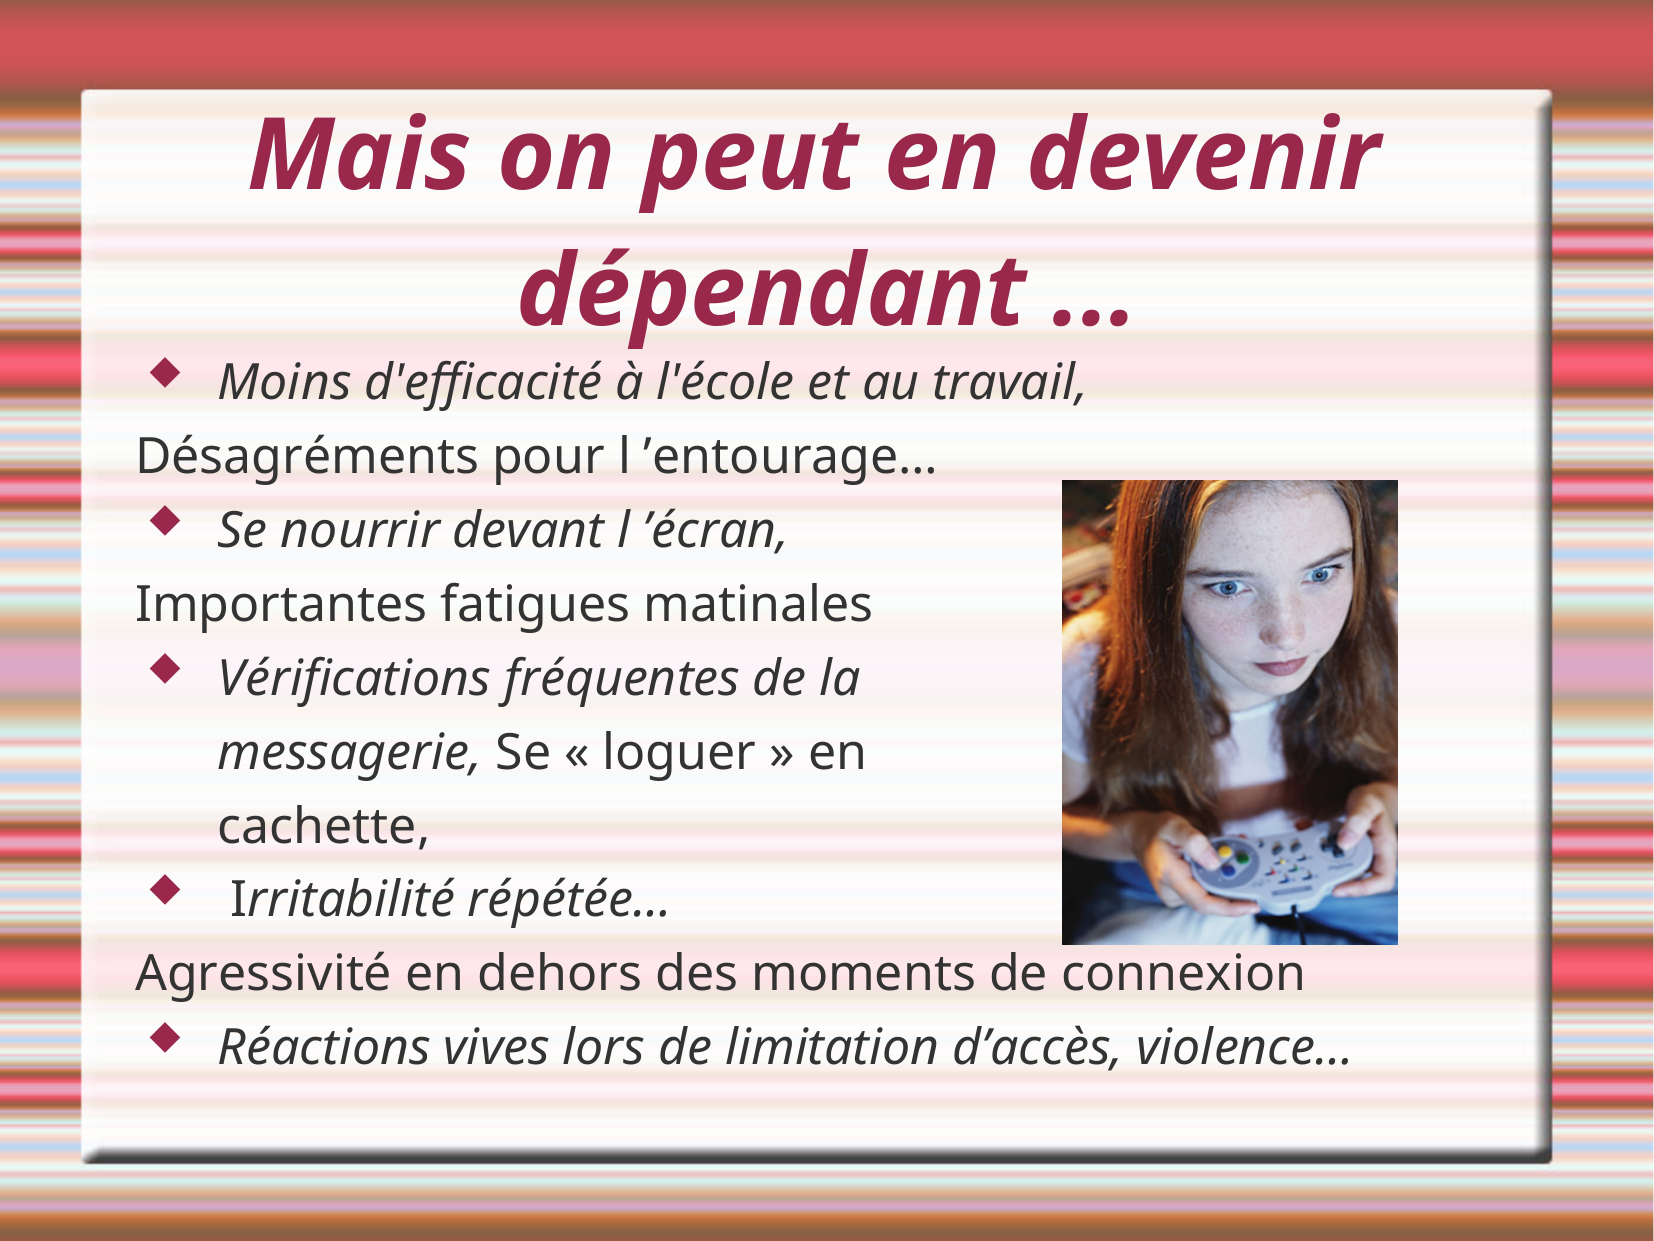

# Mais on peut en devenir dépendant ...
Moins d'efficacité à l'école et au travail,
Désagréments pour l ’entourage…
Se nourrir devant l ’écran,
Importantes fatigues matinales
Vérifications fréquentes de la
messagerie, Se « loguer » en
cachette,
 Irritabilité répétée…
Agressivité en dehors des moments de connexion
Réactions vives lors de limitation d’accès, violence…